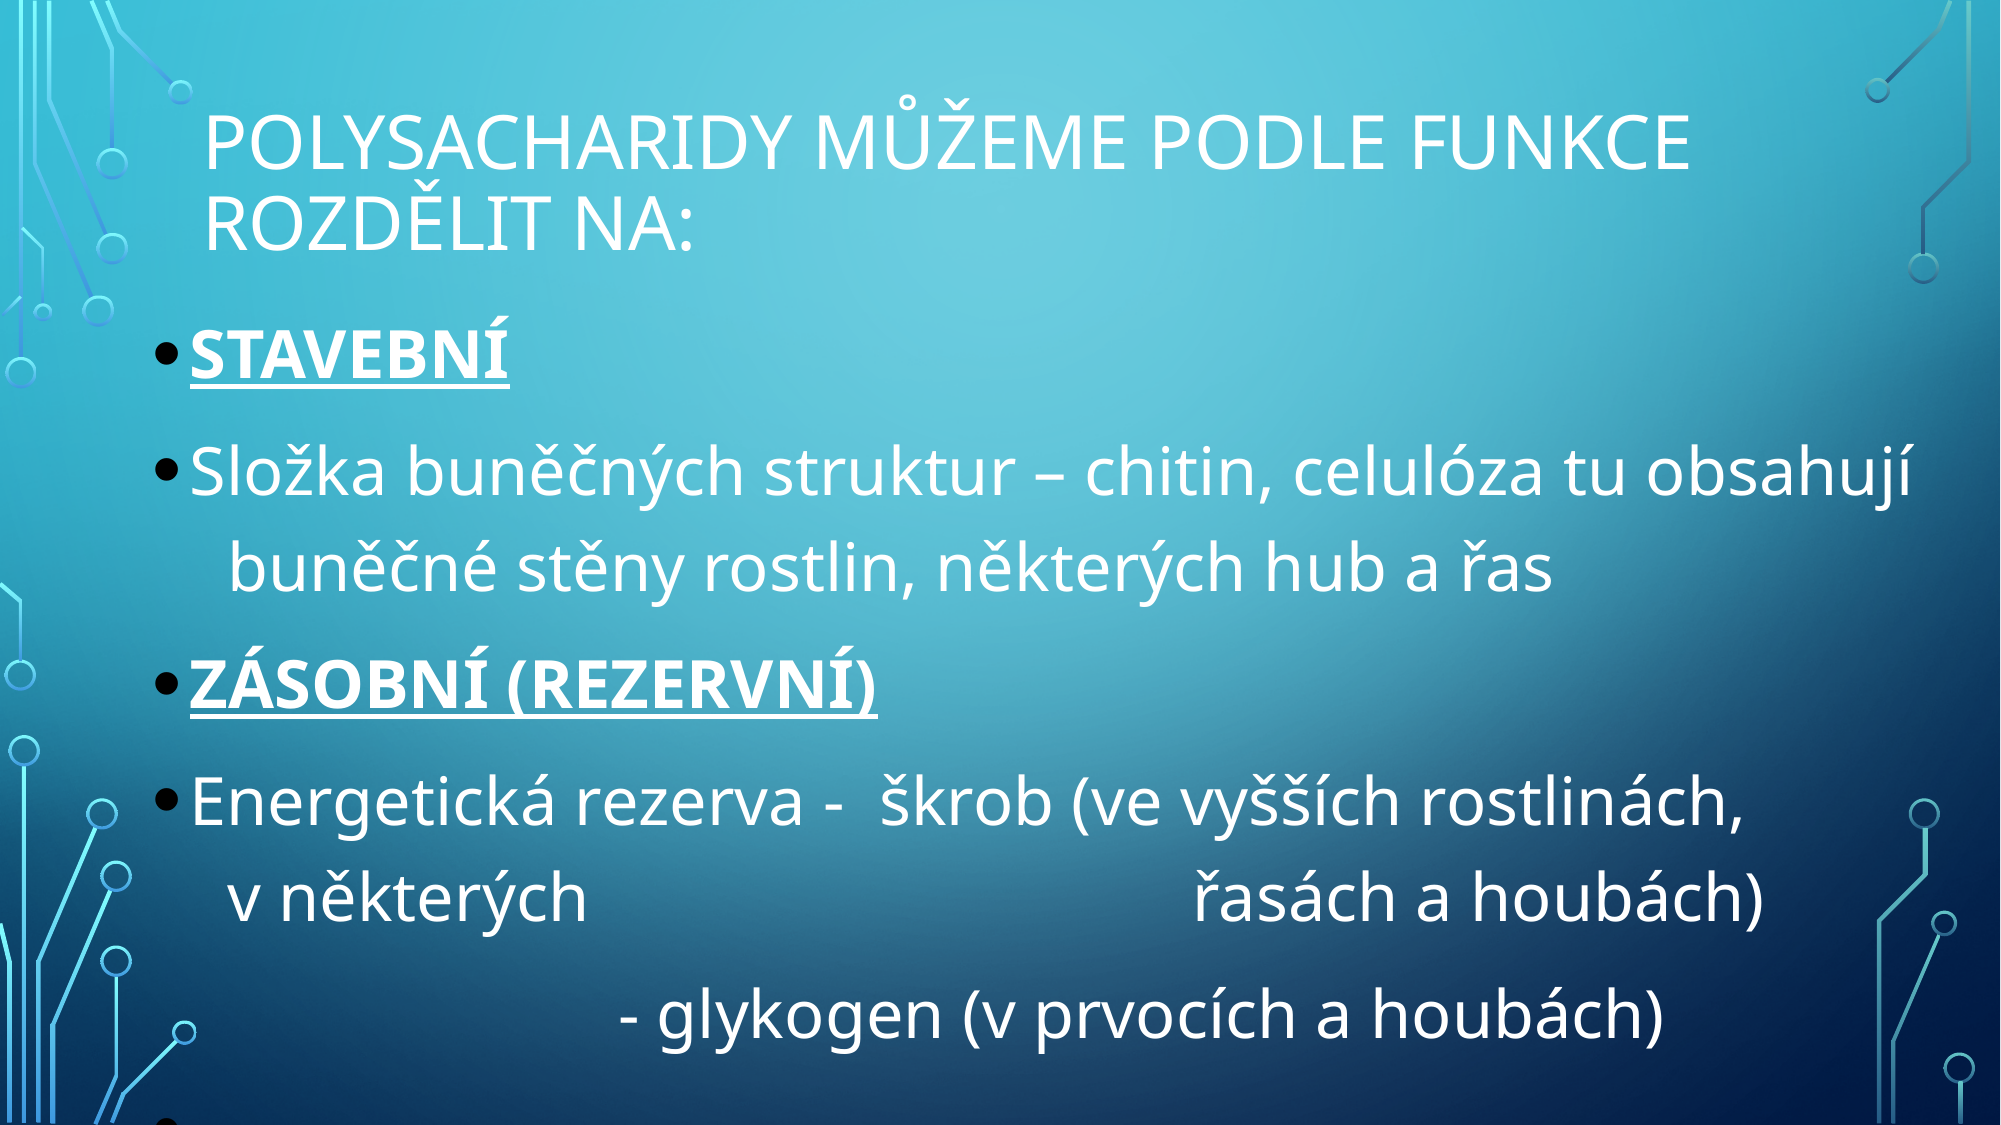

# Polysacharidy můžeme podle funkce rozdělit na:
STAVEBNÍ
Složka buněčných struktur – chitin, celulóza tu obsahují buněčné stěny rostlin, některých hub a řas
ZÁSOBNÍ (REZERVNÍ)
Energetická rezerva - škrob (ve vyšších rostlinách, v některých řasách a houbách)
 - glykogen (v prvocích a houbách)